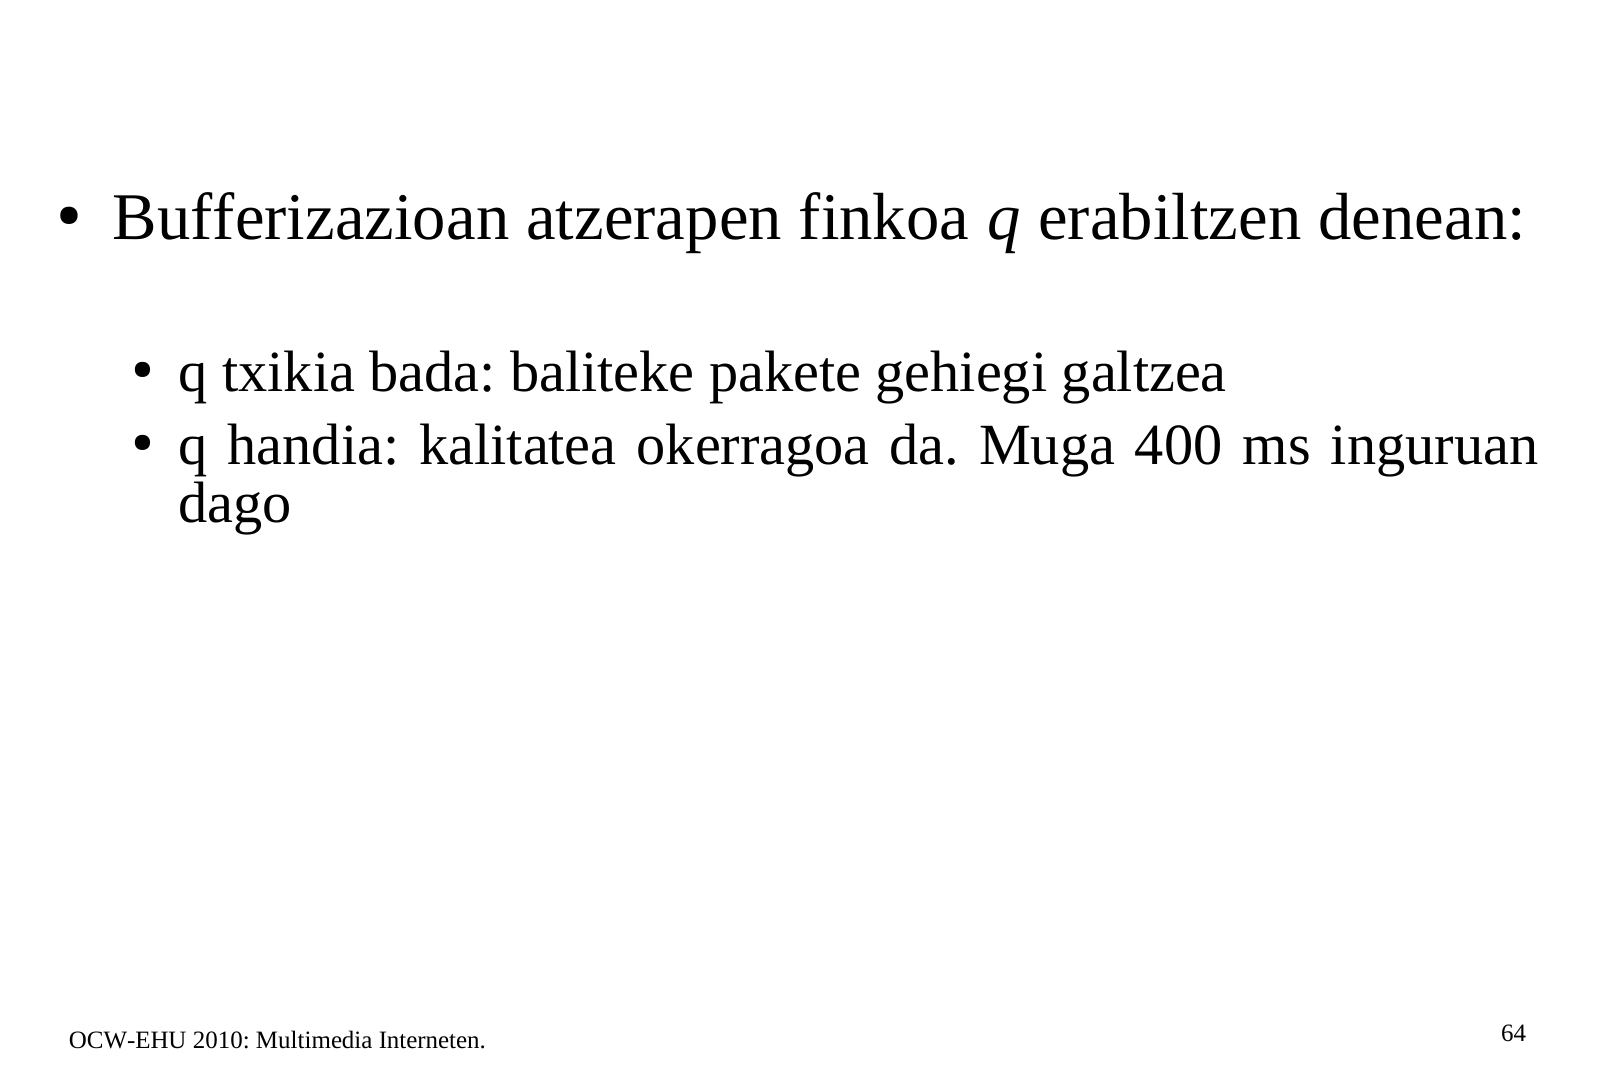

# Bufferizazioan atzerapen finkoa q erabiltzen denean:
q txikia bada: baliteke pakete gehiegi galtzea
q handia: kalitatea okerragoa da. Muga 400 ms inguruan dago
64